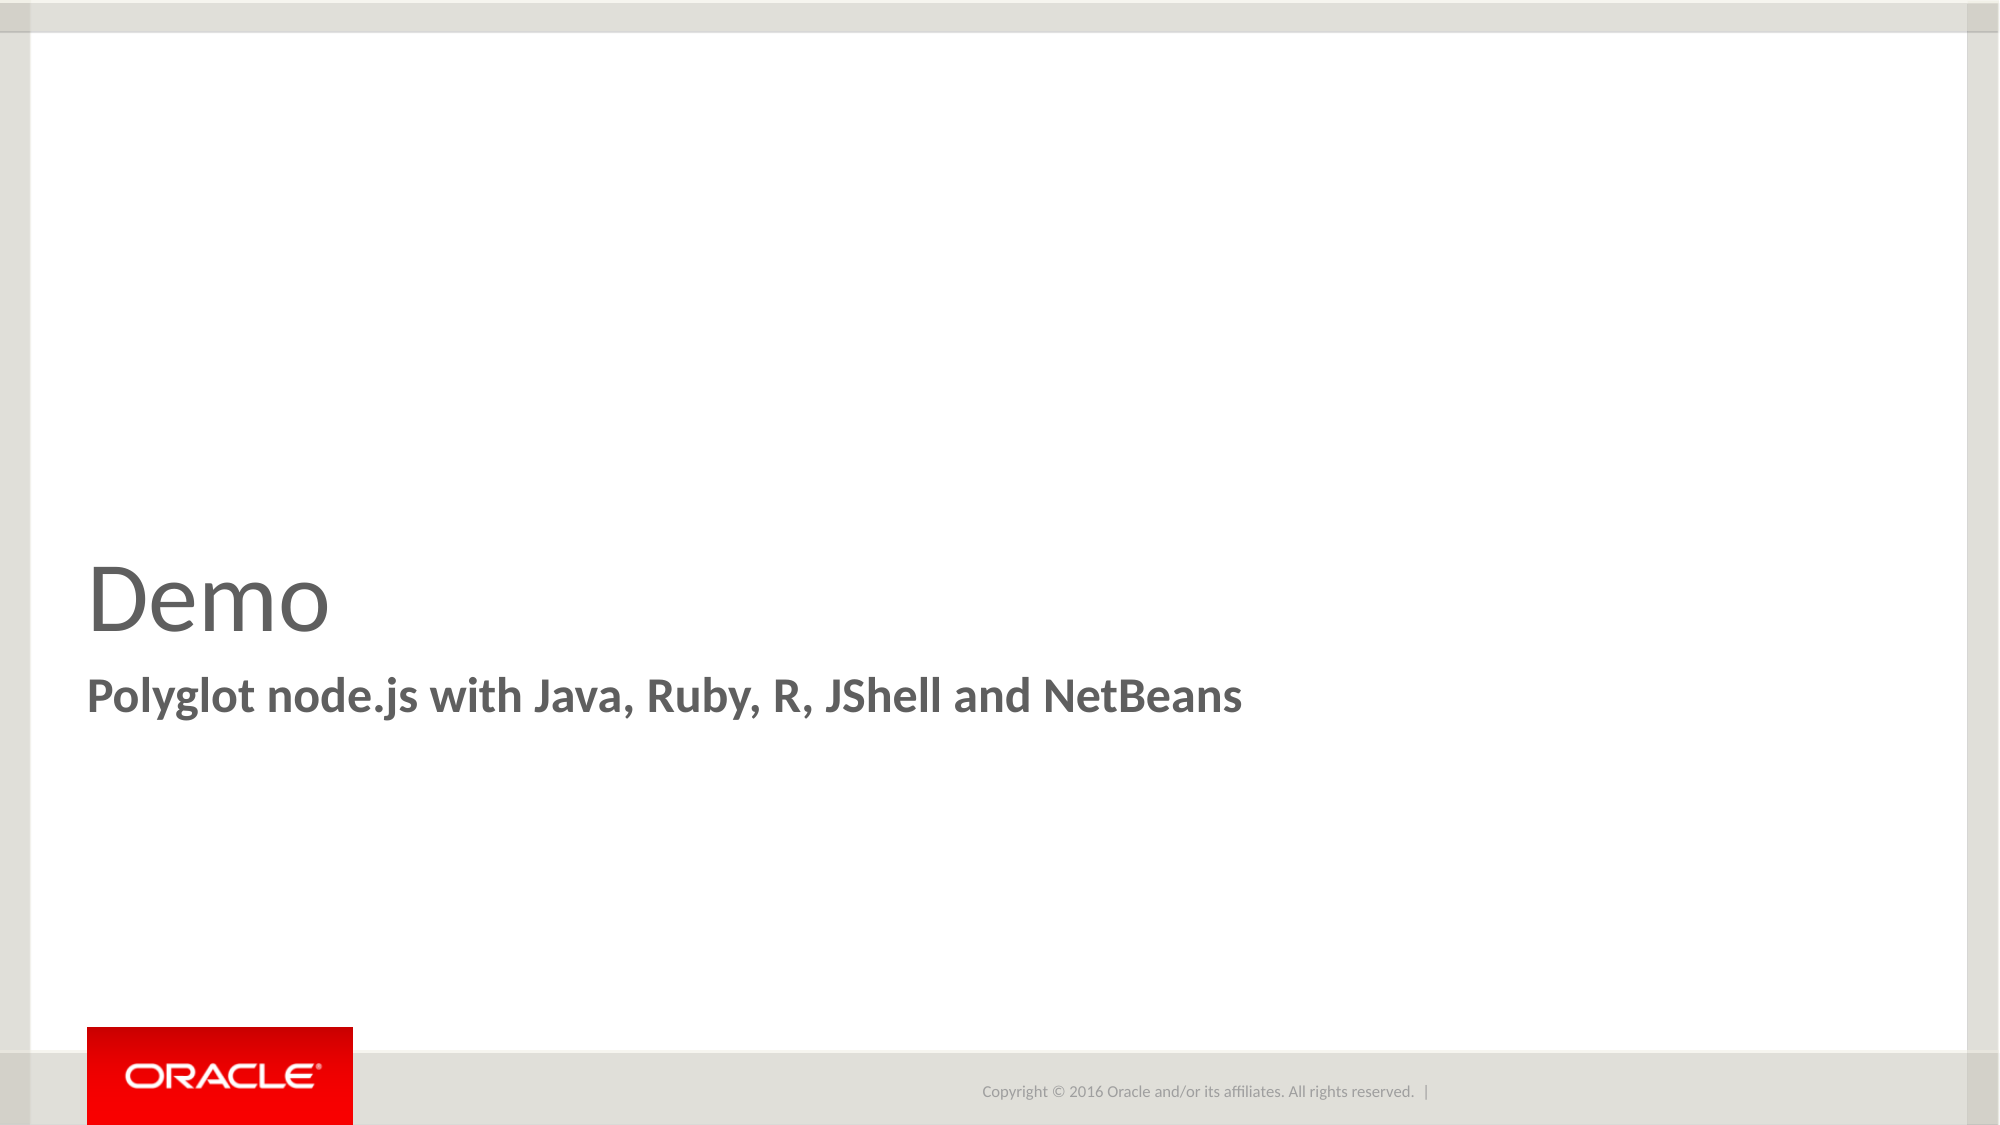

Demo
Polyglot node.js with Java, Ruby, R, JShell and NetBeans